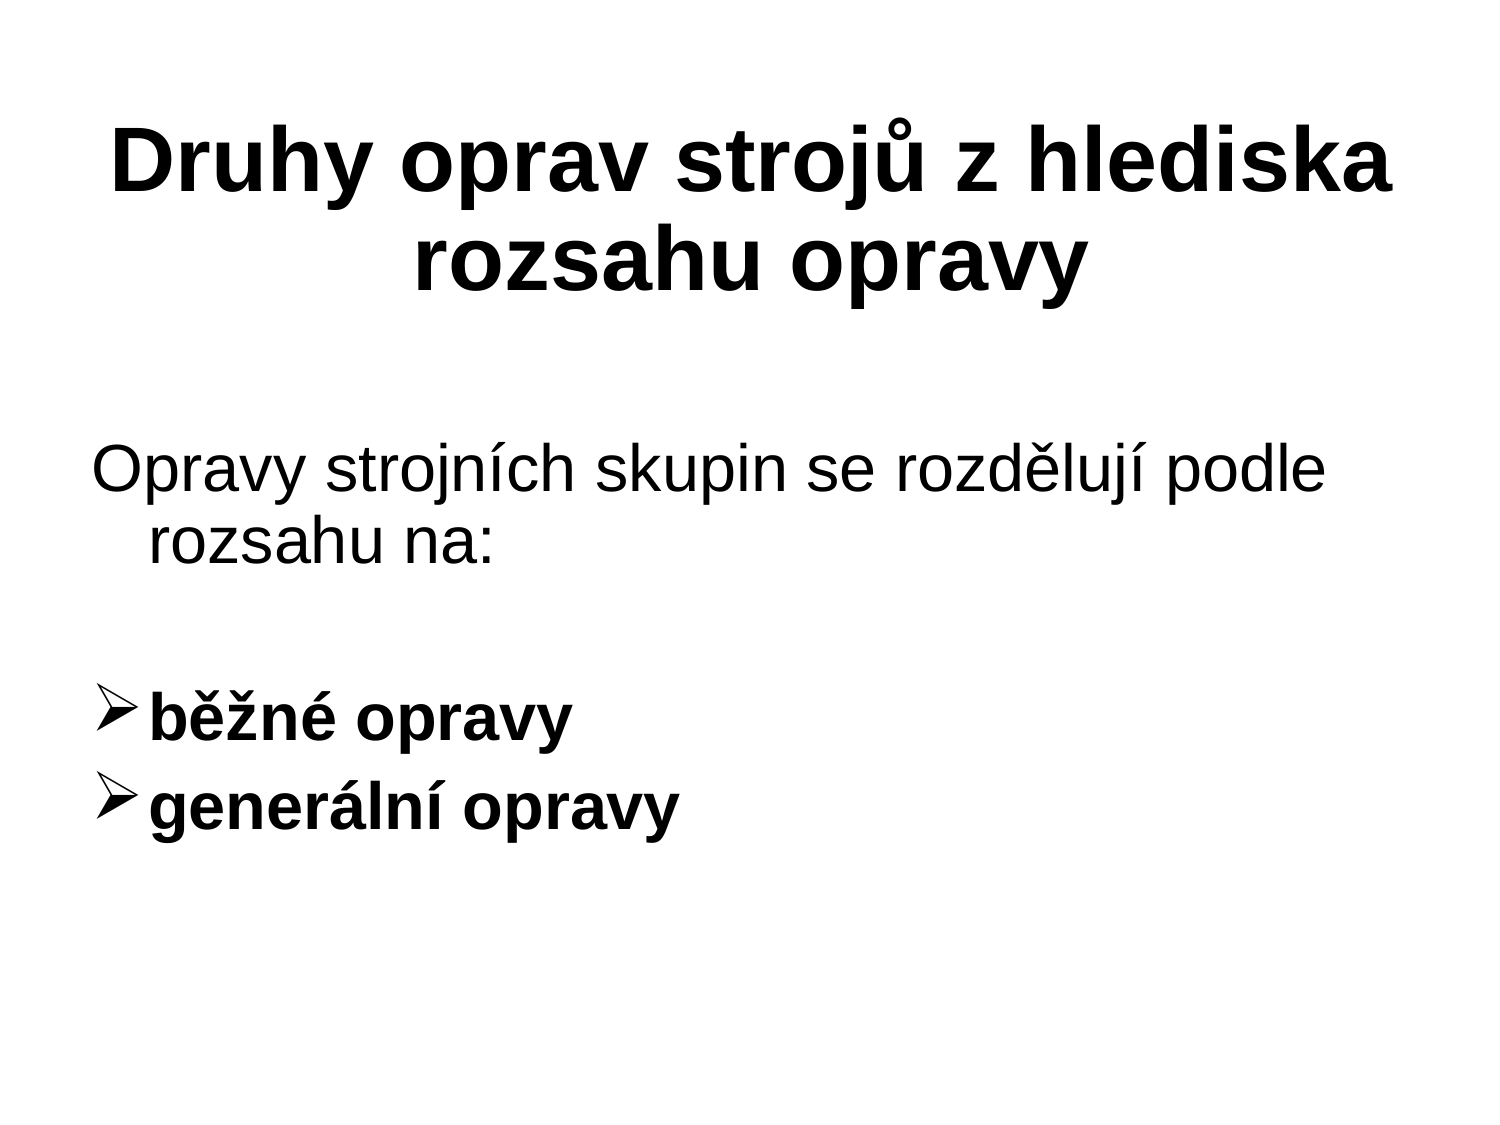

# Druhy oprav strojů z hlediska rozsahu opravy
Opravy strojních skupin se rozdělují podle rozsahu na:
běžné opravy
generální opravy